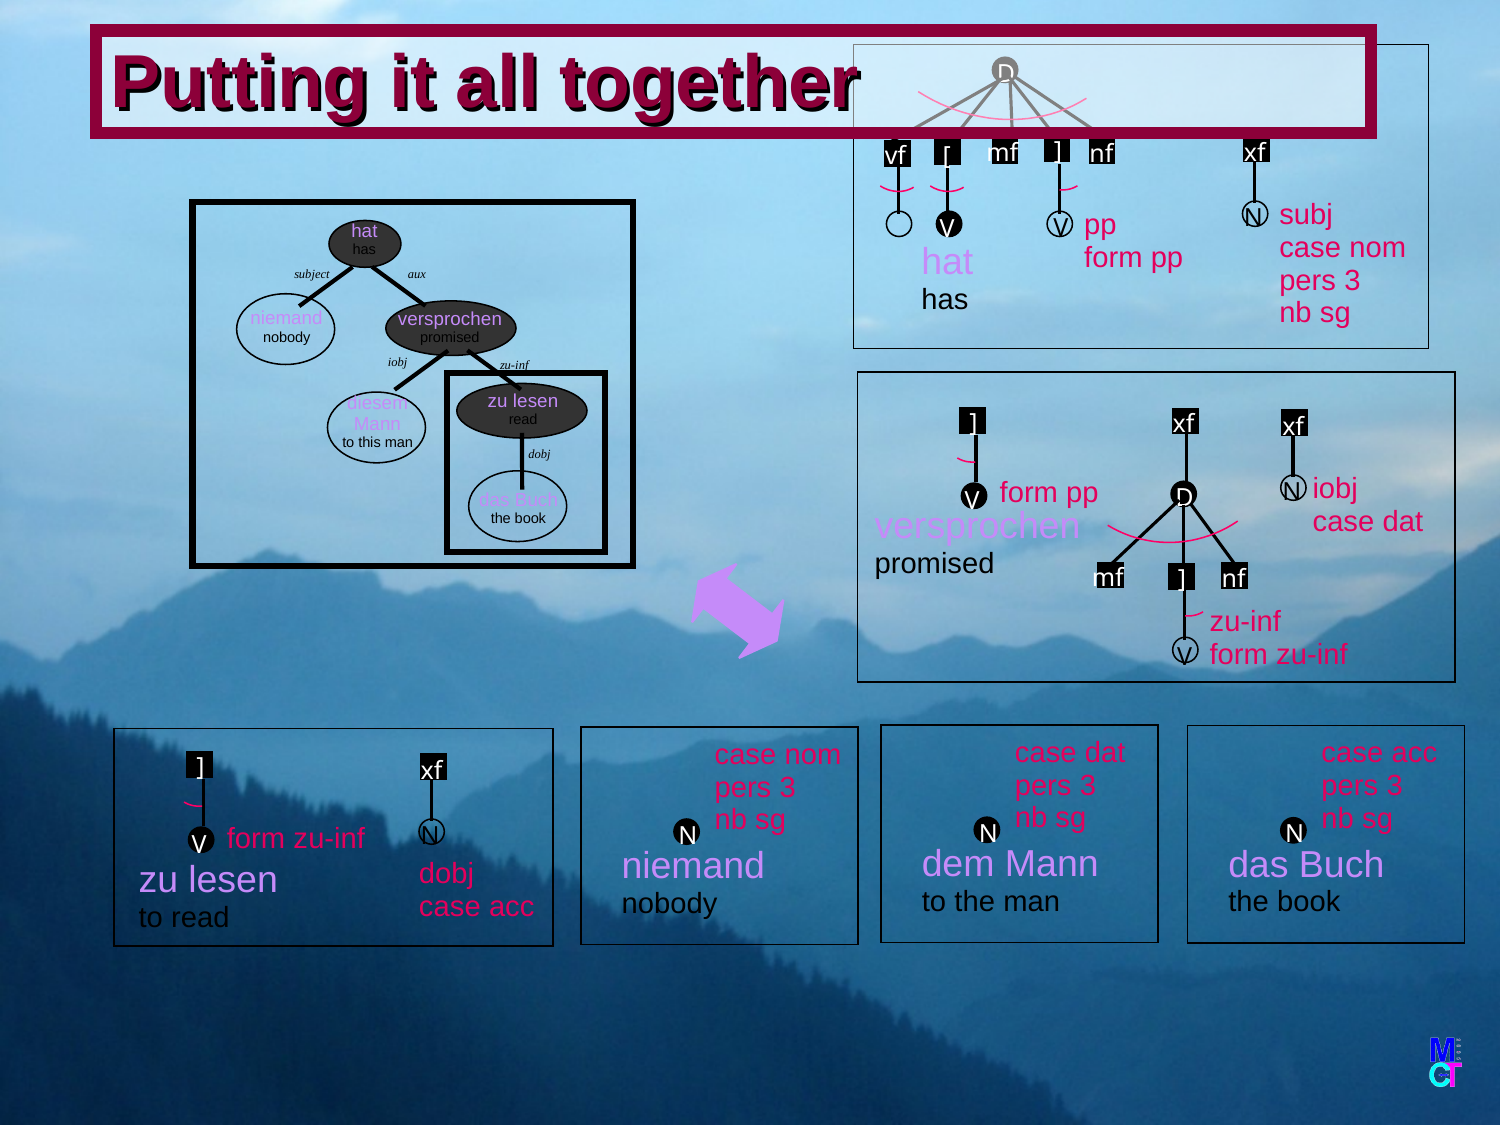

D
]
mf
xf
nf
vf
[
subj
case nom
pers 3
nb sg
N
pp
form pp
V
V
hat
has
# Putting it all together
hat
has
subject
aux
niemand
nobody
versprochen
promised
iobj
zu-inf
zu lesen
read
diesem Mann
to this man
dobj
das Buch
the book
]
xf
xf
iobj
case dat
N
form pp
D
V
versprochen
promised
mf
]
nf
zu-inf
form zu-inf
V
case dat
pers 3
nb sg
N
dem Mann
to the man
case acc
pers 3
nb sg
N
das Buch
the book
case nom
pers 3
nb sg
N
niemand
nobody
]
xf
N
form zu-inf
V
dobj
case acc
zu lesen
to read